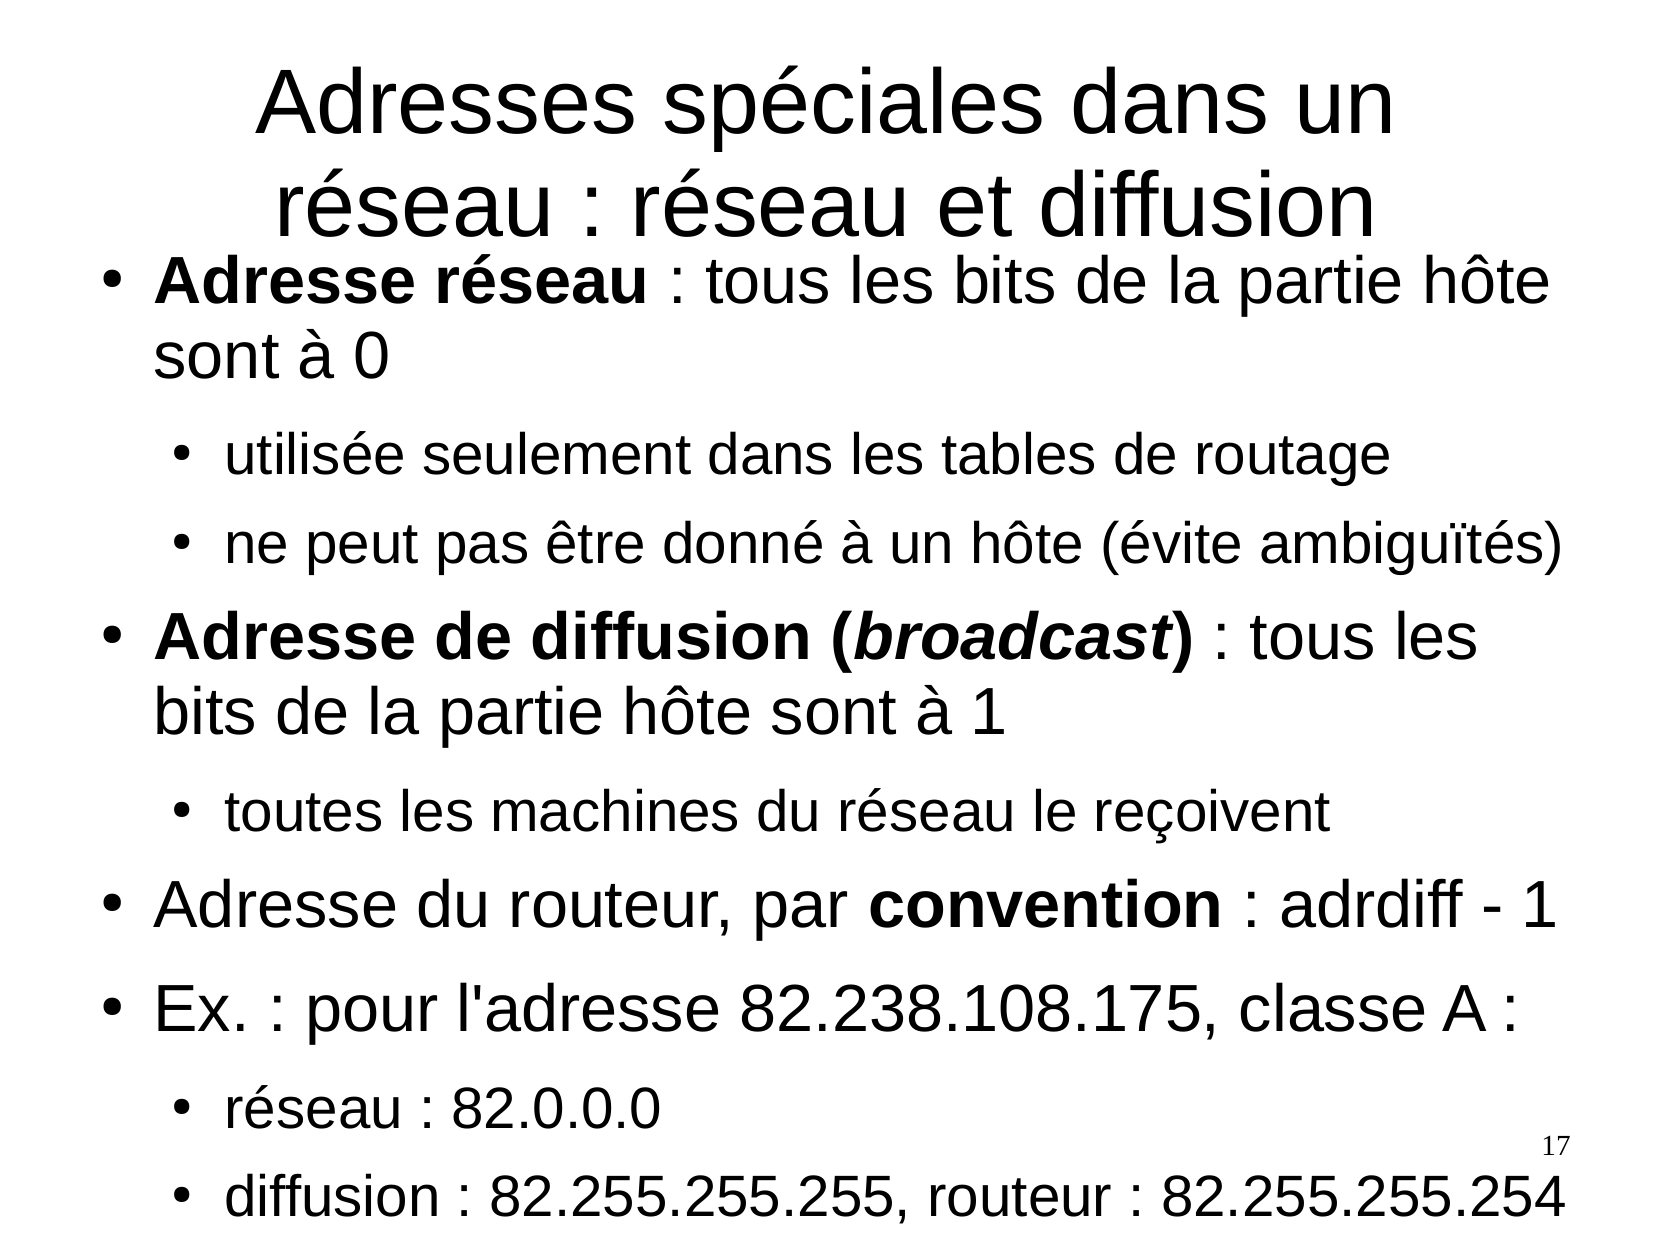

# Adresses spéciales dans un réseau : réseau et diffusion
Adresse réseau : tous les bits de la partie hôte sont à 0
utilisée seulement dans les tables de routage
ne peut pas être donné à un hôte (évite ambiguïtés)
Adresse de diffusion (broadcast) : tous les bits de la partie hôte sont à 1
toutes les machines du réseau le reçoivent
Adresse du routeur, par convention : adrdiff - 1
Ex. : pour l'adresse 82.238.108.175, classe A :
réseau : 82.0.0.0
diffusion : 82.255.255.255, routeur : 82.255.255.254
17